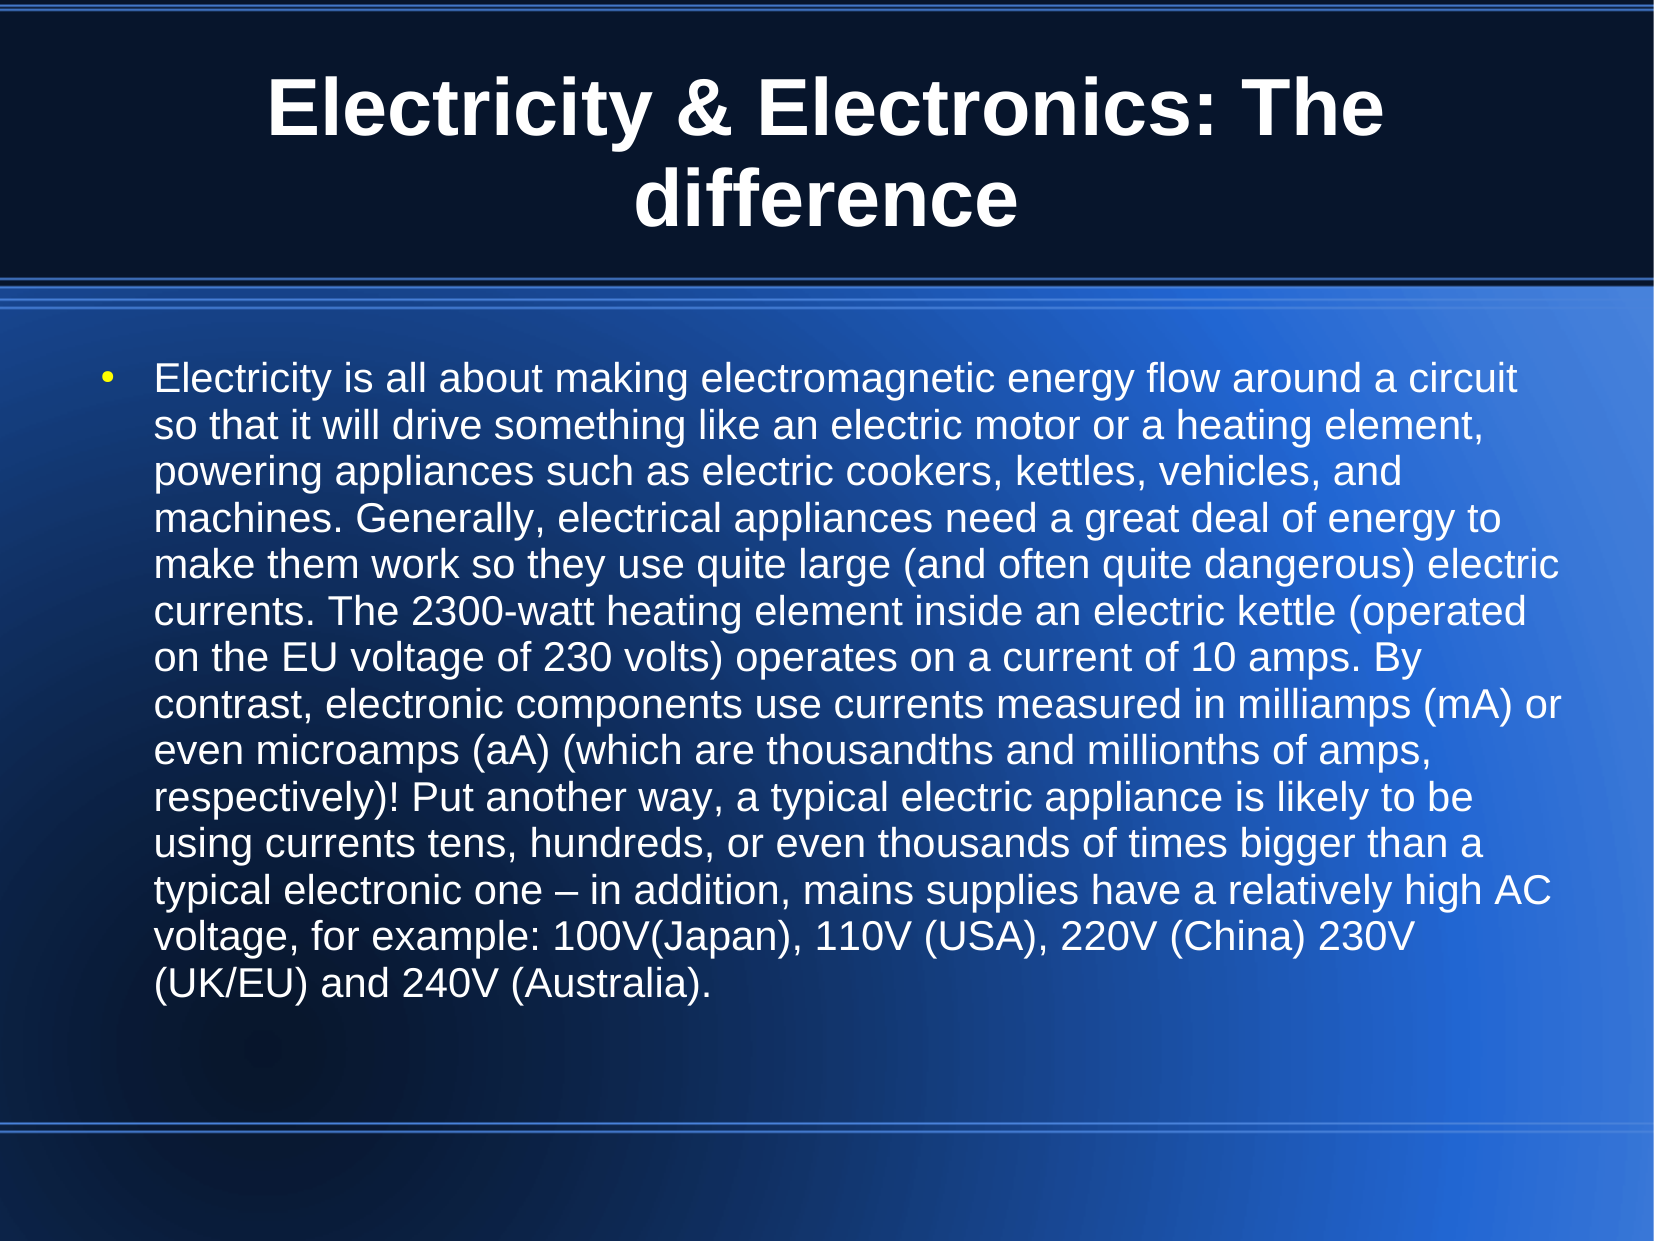

# Electricity & Electronics: The difference
Electricity is all about making electromagnetic energy flow around a circuit so that it will drive something like an electric motor or a heating element, powering appliances such as electric cookers, kettles, vehicles, and machines. Generally, electrical appliances need a great deal of energy to make them work so they use quite large (and often quite dangerous) electric currents. The 2300-watt heating element inside an electric kettle (operated on the EU voltage of 230 volts) operates on a current of 10 amps. By contrast, electronic components use currents measured in milliamps (mA) or even microamps (aA) (which are thousandths and millionths of amps, respectively)! Put another way, a typical electric appliance is likely to be using currents tens, hundreds, or even thousands of times bigger than a typical electronic one – in addition, mains supplies have a relatively high AC voltage, for example: 100V(Japan), 110V (USA), 220V (China) 230V (UK/EU) and 240V (Australia).